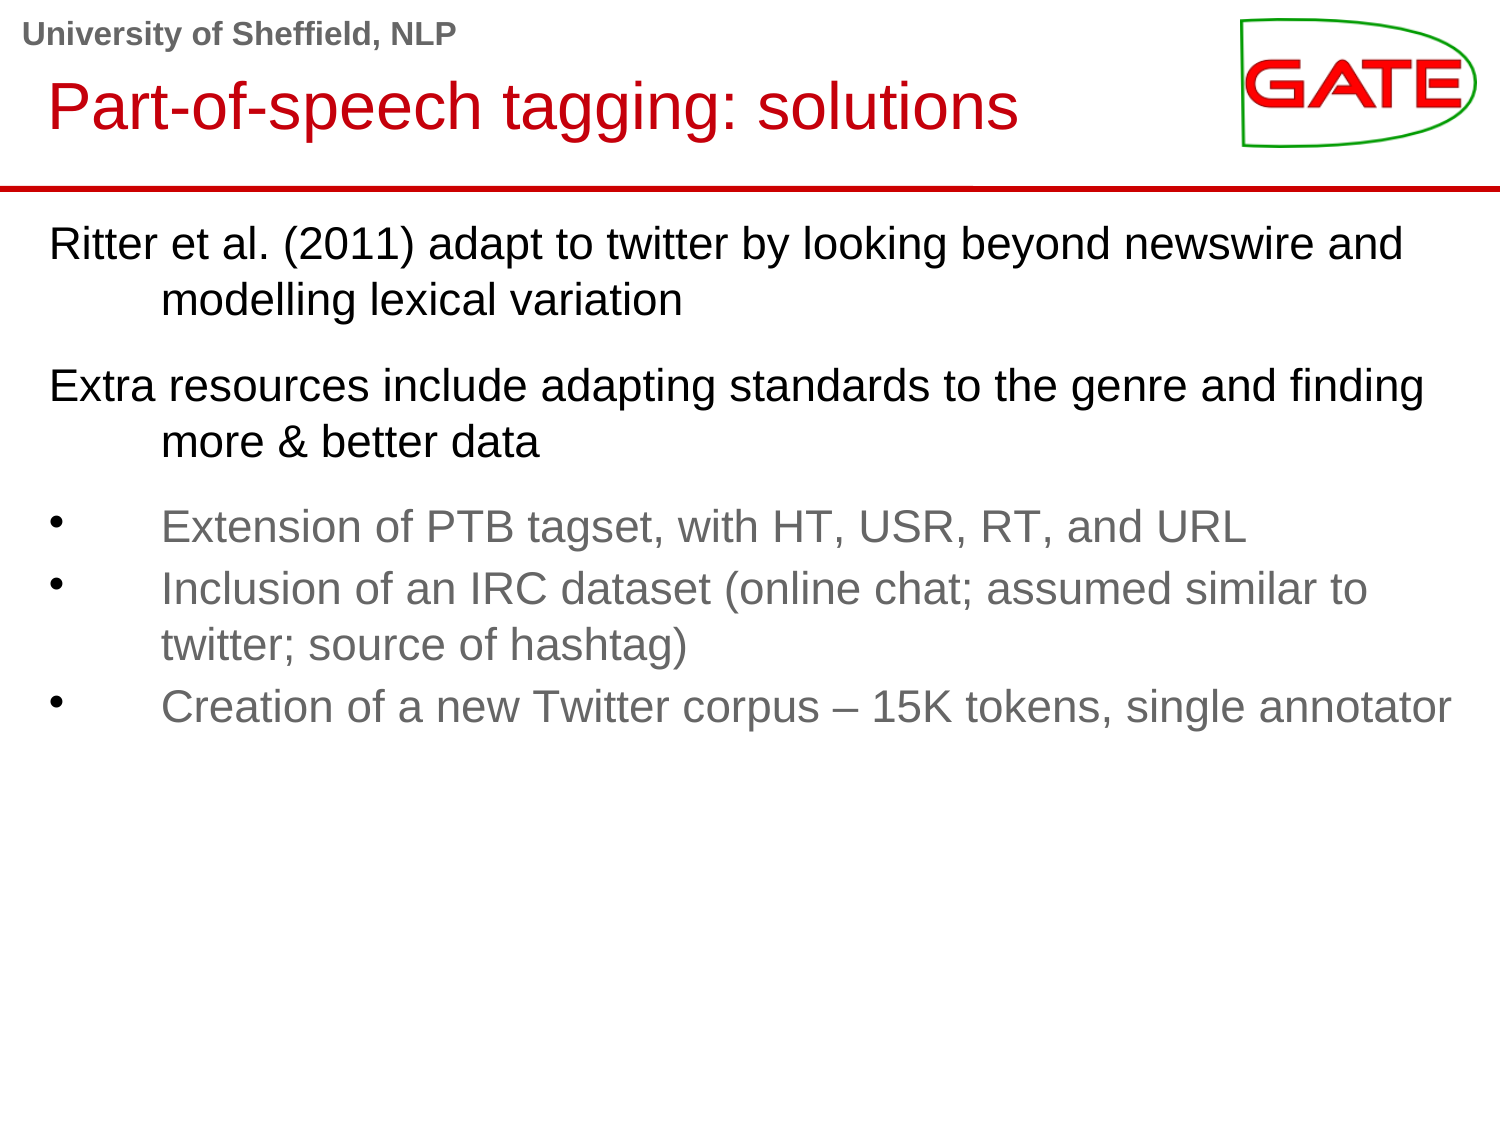

Part-of-speech tagging: solutions
Ritter et al. (2011) adapt to twitter by looking beyond newswire and modelling lexical variation
Extra resources include adapting standards to the genre and finding more & better data
Extension of PTB tagset, with HT, USR, RT, and URL
Inclusion of an IRC dataset (online chat; assumed similar to twitter; source of hashtag)
Creation of a new Twitter corpus – 15K tokens, single annotator